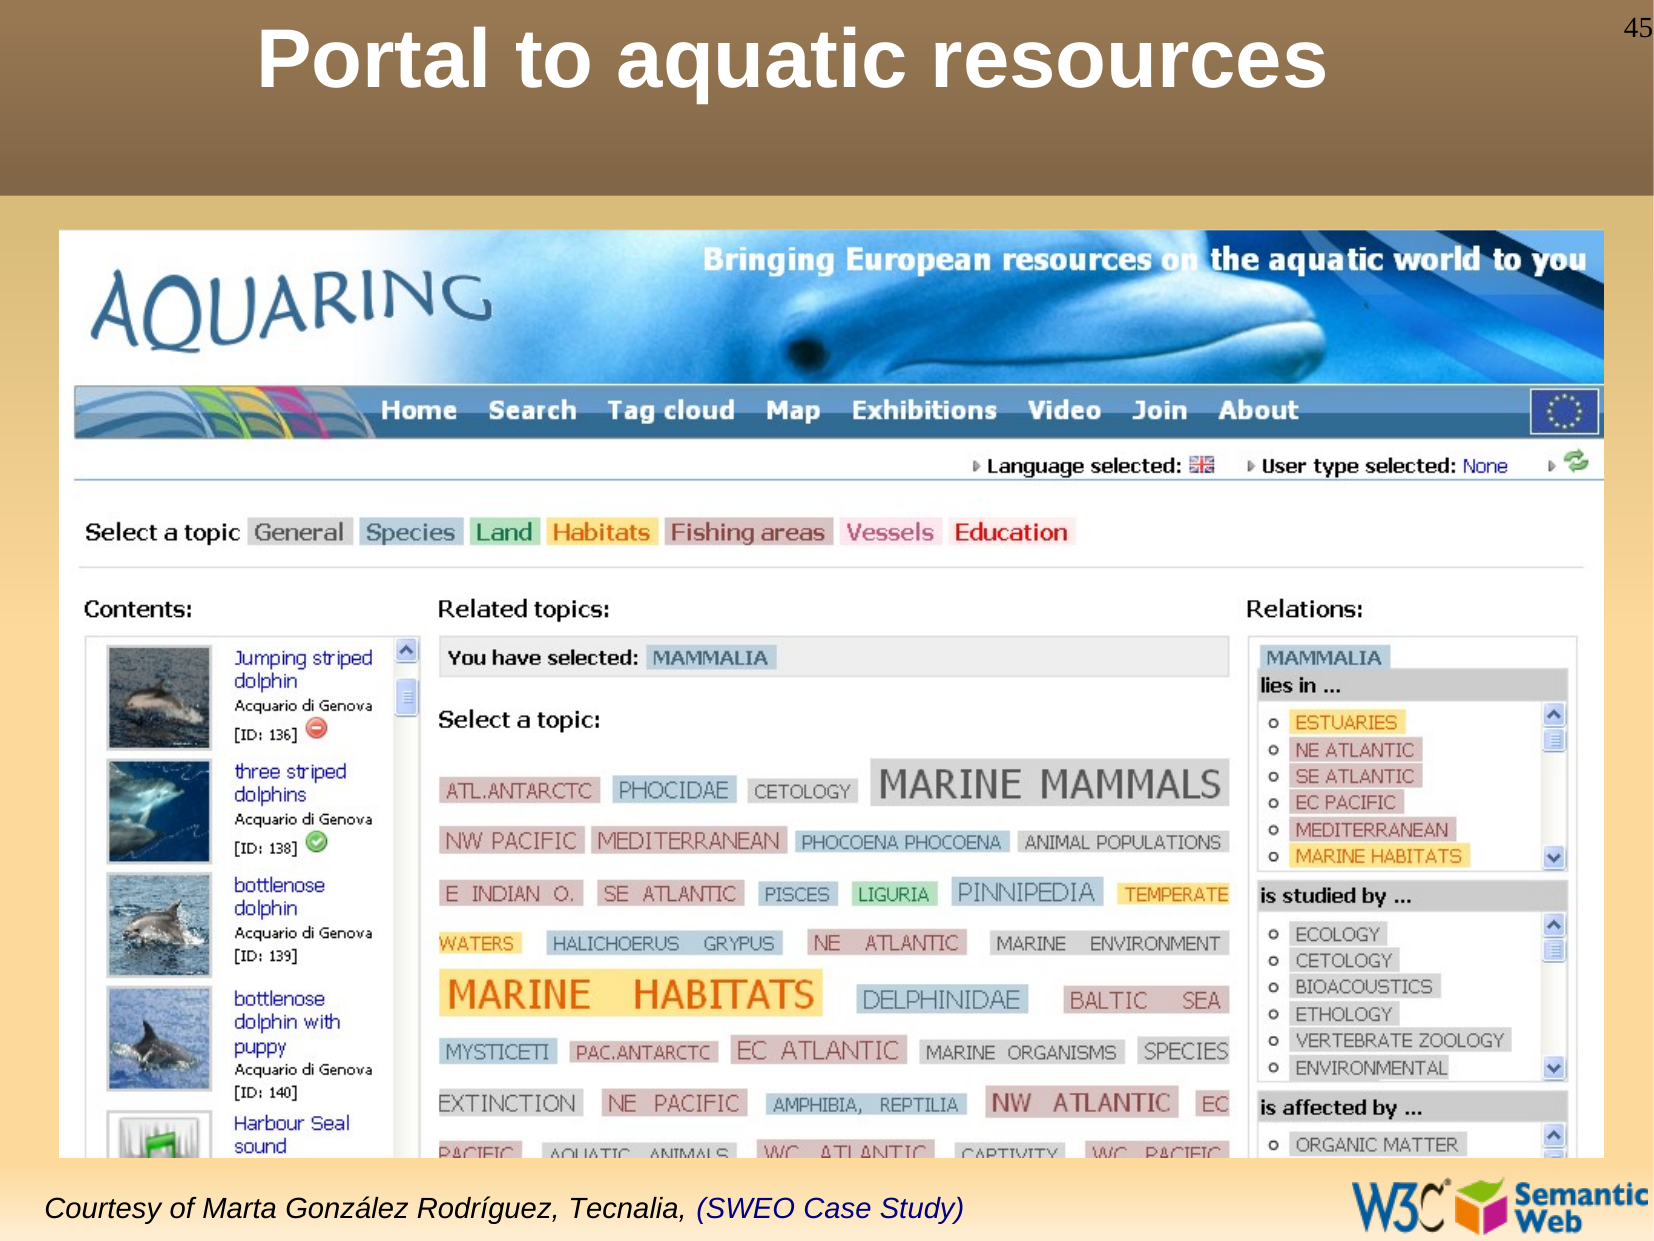

# Portal to aquatic resources
45
Courtesy of Marta González Rodríguez, Tecnalia, (SWEO Case Study)